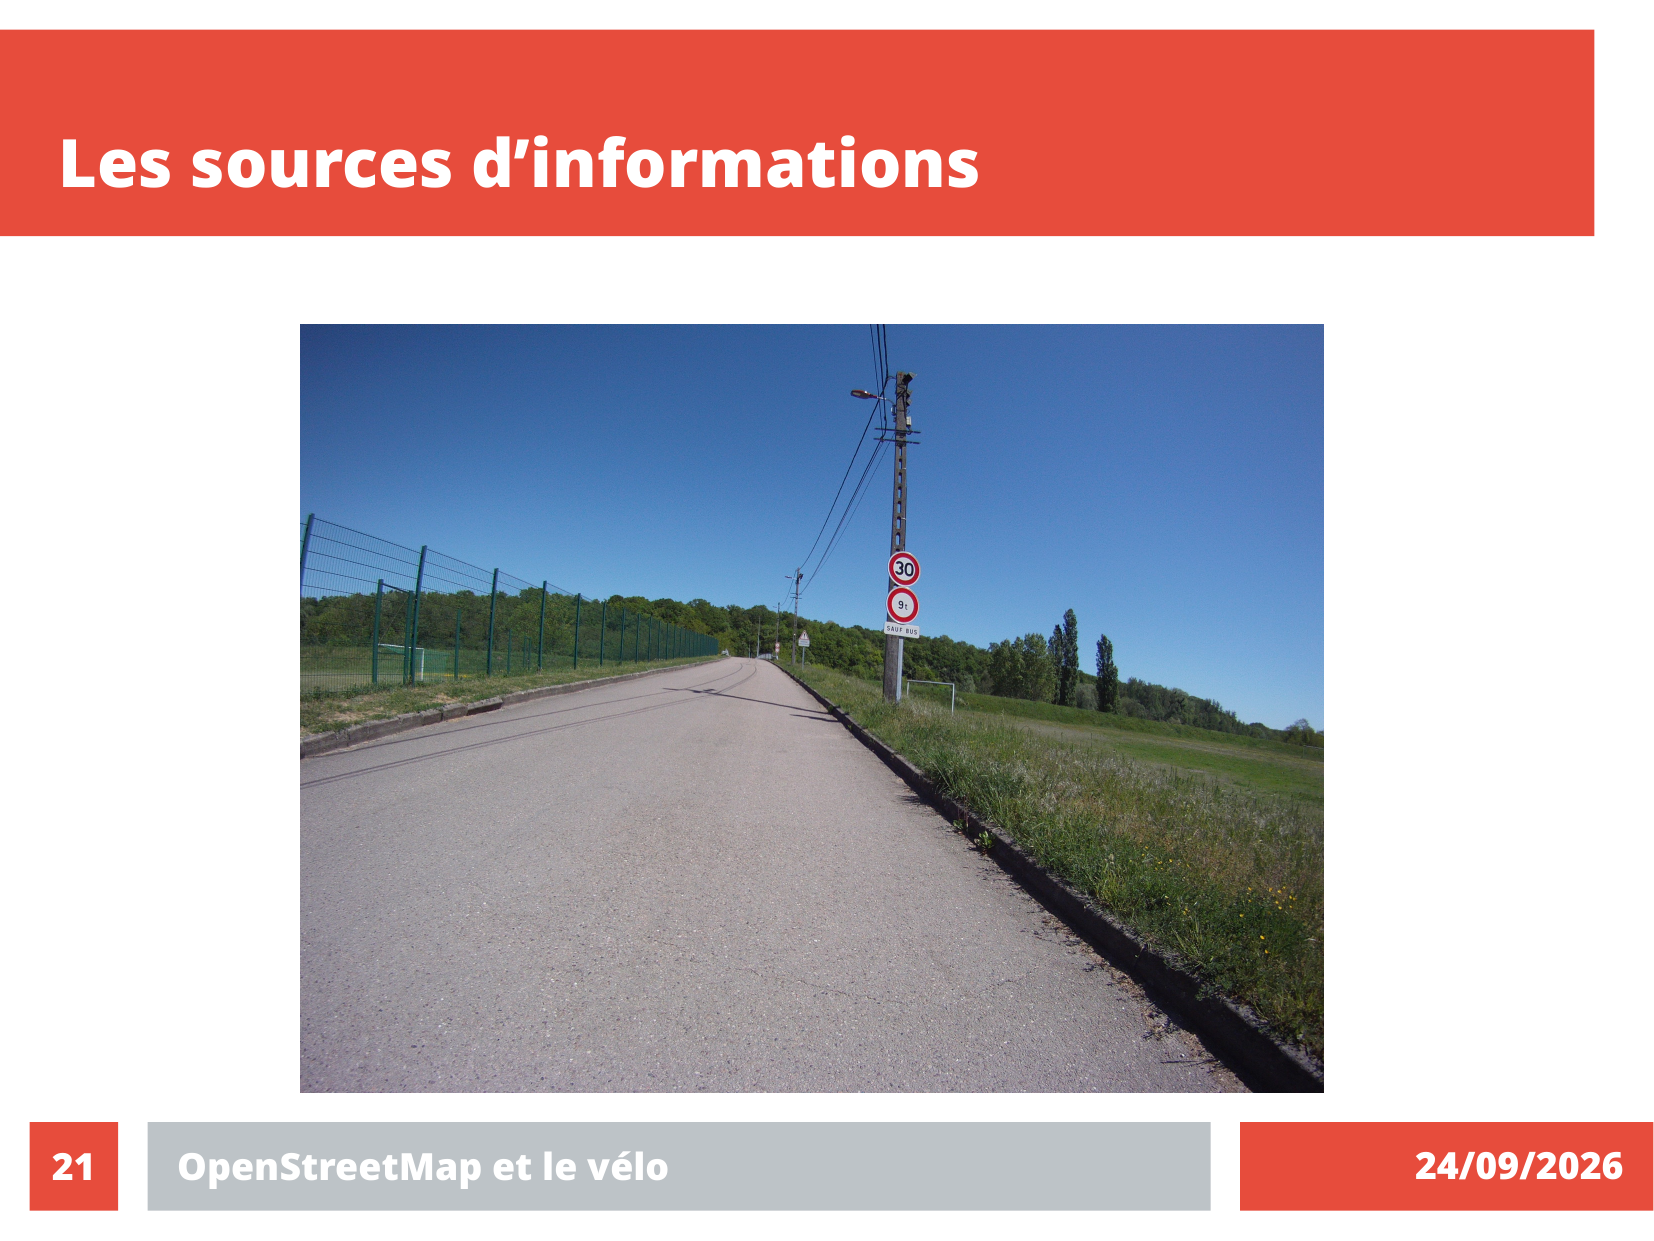

# Les sources d’informations
21
OpenStreetMap et le vélo